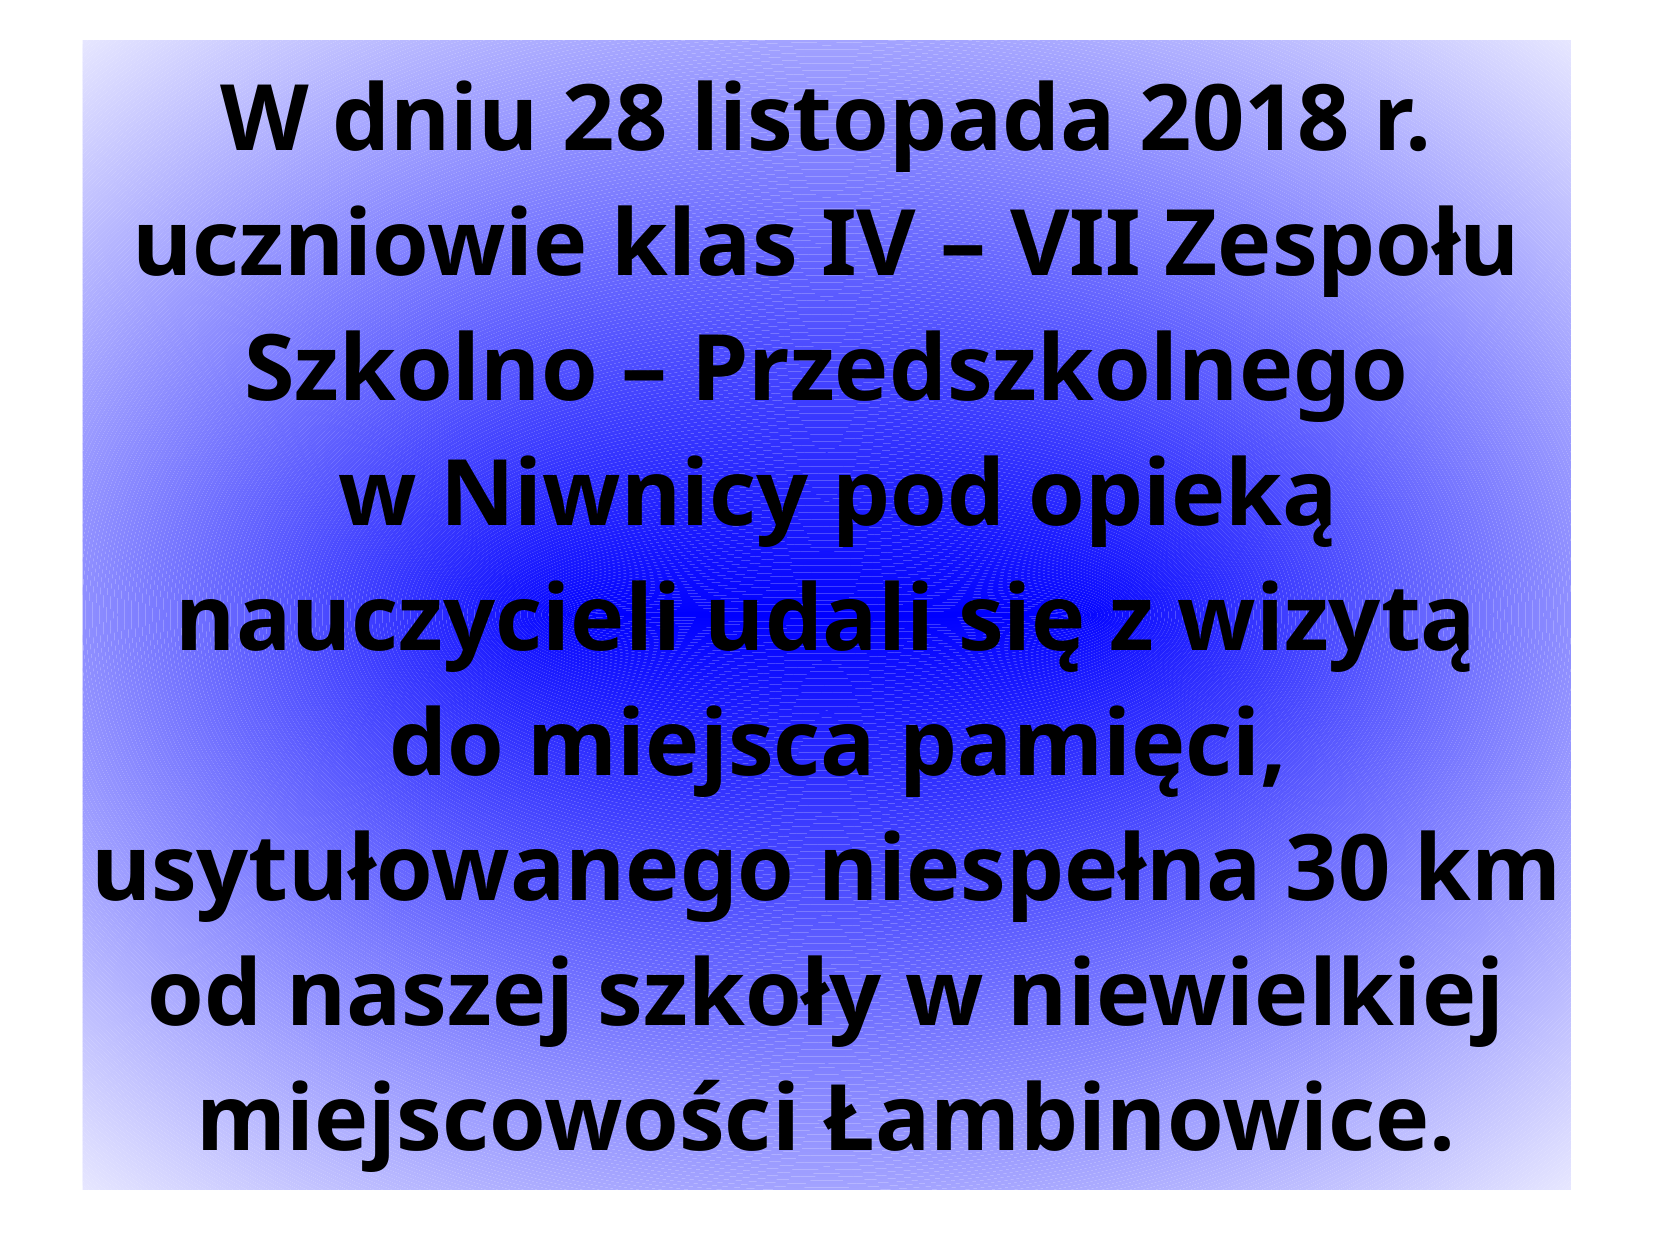

# W dniu 28 listopada 2018 r. uczniowie klas IV – VII Zespołu Szkolno – Przedszkolnego w Niwnicy pod opieką nauczycieli udali się z wizytą do miejsca pamięci, usytułowanego niespełna 30 km od naszej szkoły w niewielkiej miejscowości Łambinowice.